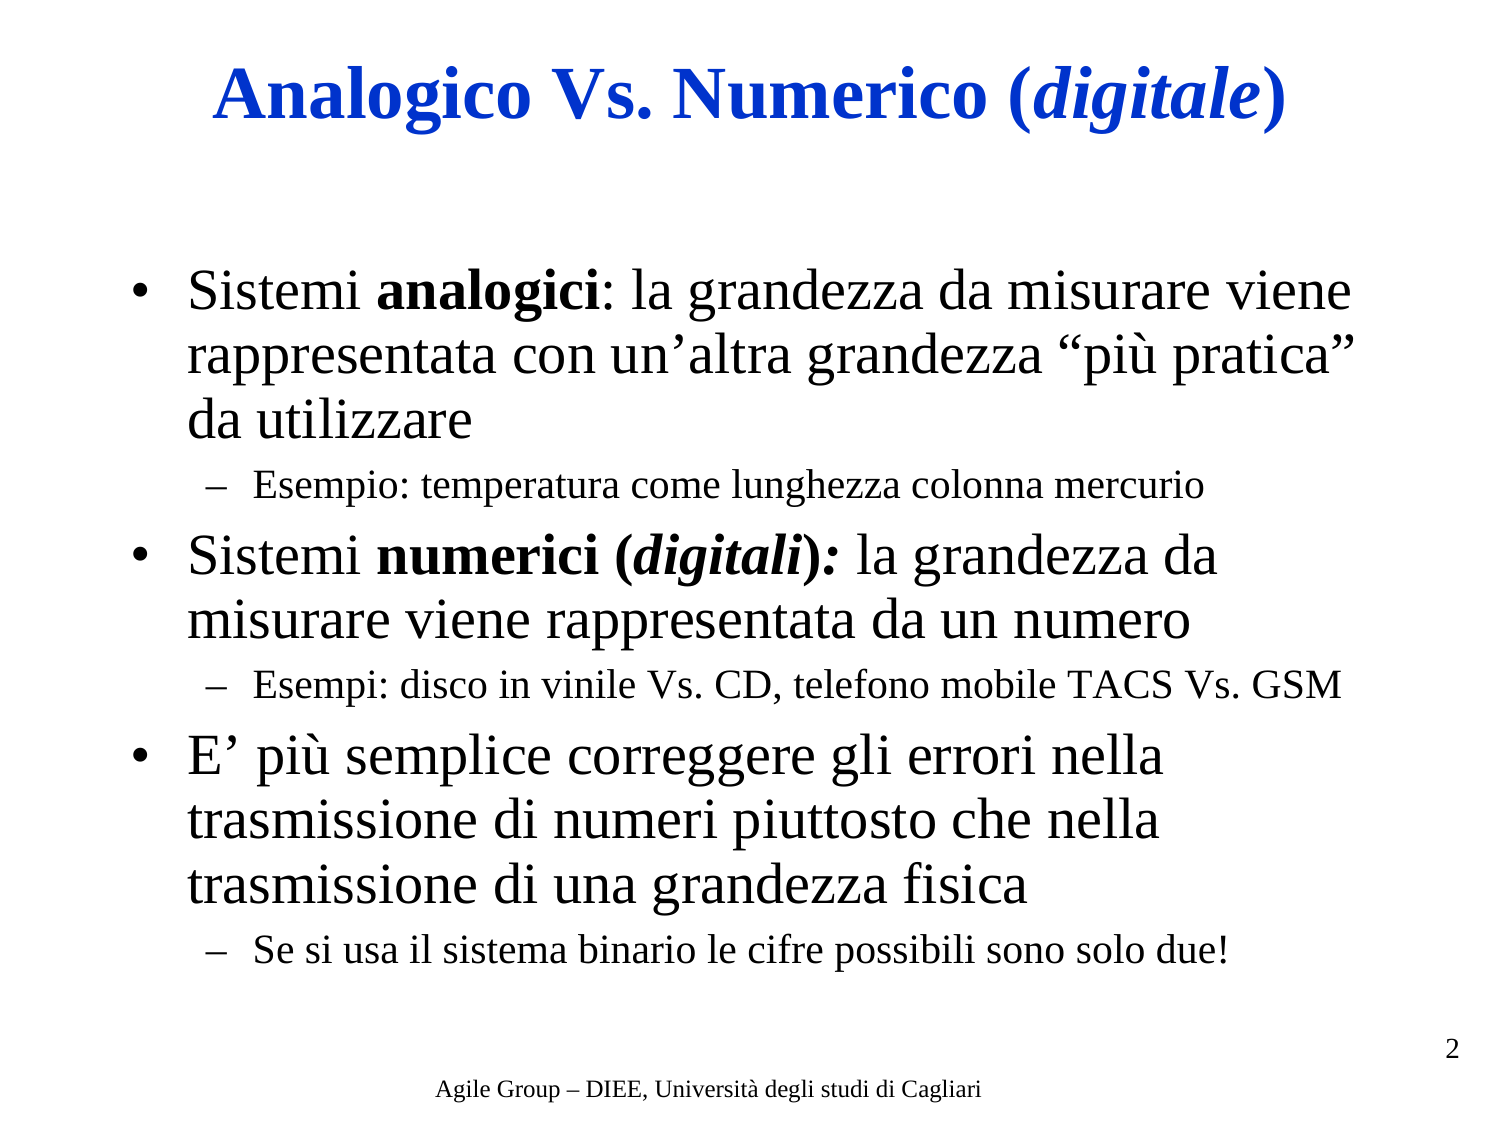

# Analogico Vs. Numerico (digitale)
Sistemi analogici: la grandezza da misurare viene rappresentata con un’altra grandezza “più pratica” da utilizzare
Esempio: temperatura come lunghezza colonna mercurio
Sistemi numerici (digitali): la grandezza da misurare viene rappresentata da un numero
Esempi: disco in vinile Vs. CD, telefono mobile TACS Vs. GSM
E’ più semplice correggere gli errori nella trasmissione di numeri piuttosto che nella trasmissione di una grandezza fisica
Se si usa il sistema binario le cifre possibili sono solo due!
2